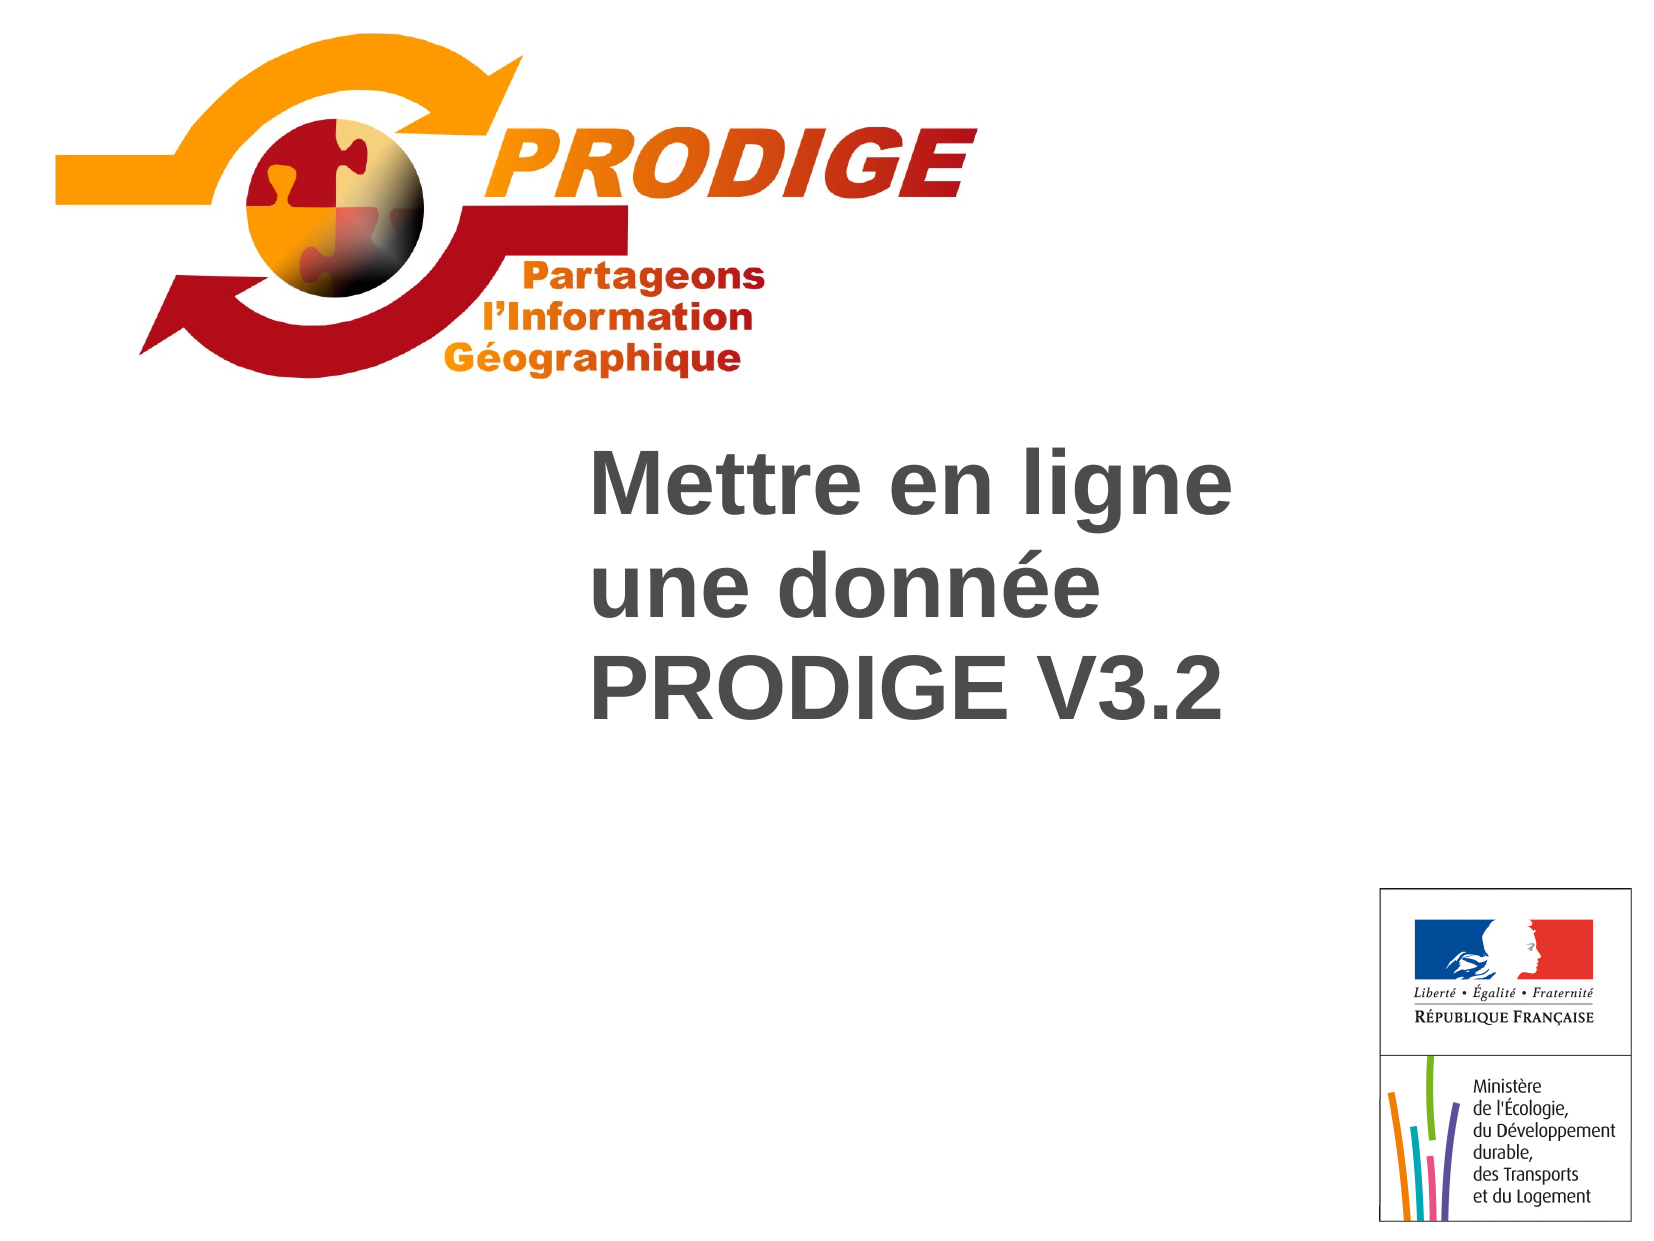

# Mettre en ligne une donnée PRODIGE V3.2